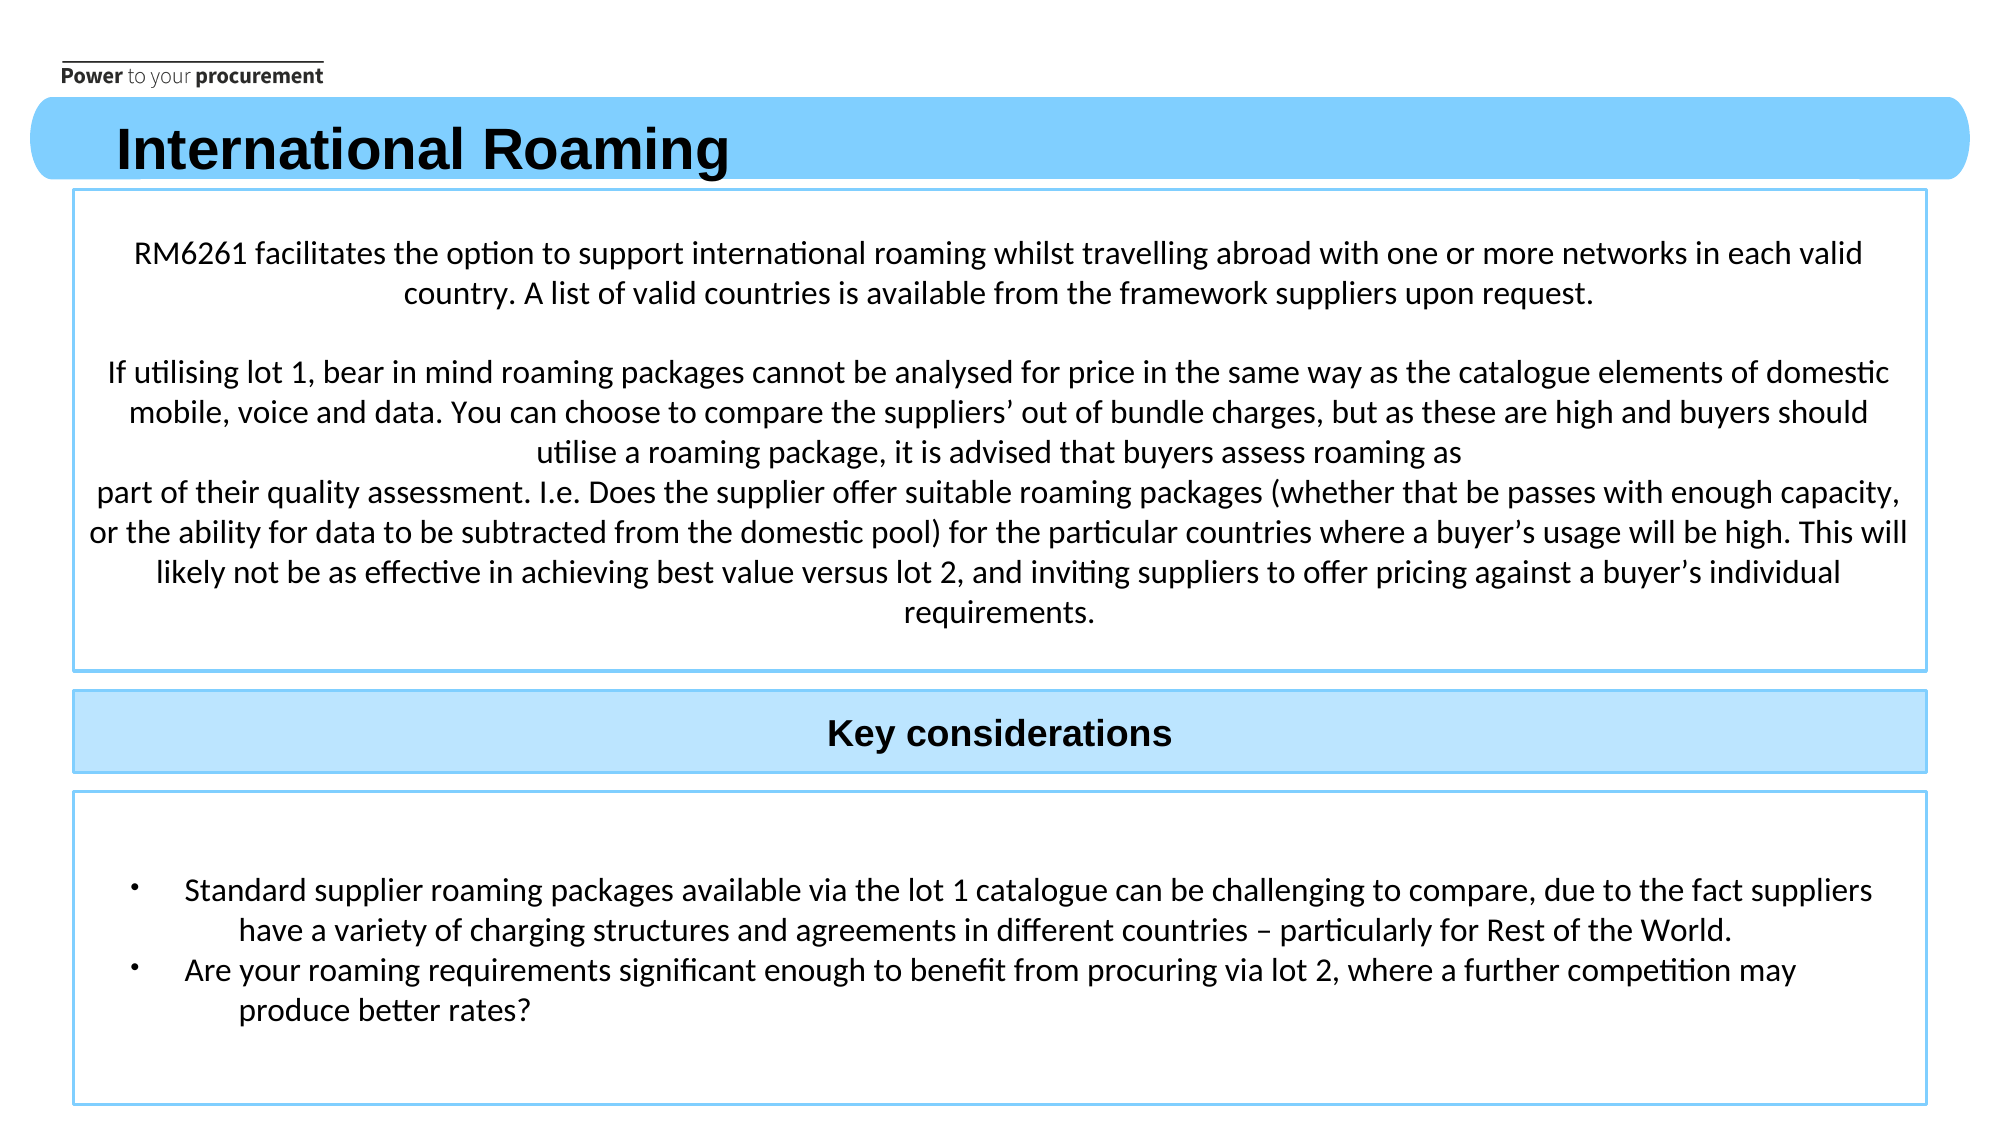

# International Roaming
RM6261 facilitates the option to support international roaming whilst travelling abroad with one or more networks in each valid country. A list of valid countries is available from the framework suppliers upon request.
If utilising lot 1, bear in mind roaming packages cannot be analysed for price in the same way as the catalogue elements of domestic mobile, voice and data. You can choose to compare the suppliers’ out of bundle charges, but as these are high and buyers should utilise a roaming package, it is advised that buyers assess roaming as
part of their quality assessment. I.e. Does the supplier offer suitable roaming packages (whether that be passes with enough capacity, or the ability for data to be subtracted from the domestic pool) for the particular countries where a buyer’s usage will be high. This will likely not be as effective in achieving best value versus lot 2, and inviting suppliers to offer pricing against a buyer’s individual requirements.
Key considerations
Standard supplier roaming packages available via the lot 1 catalogue can be challenging to compare, due to the fact suppliers have a variety of charging structures and agreements in different countries – particularly for Rest of the World.
Are your roaming requirements significant enough to benefit from procuring via lot 2, where a further competition may produce better rates?